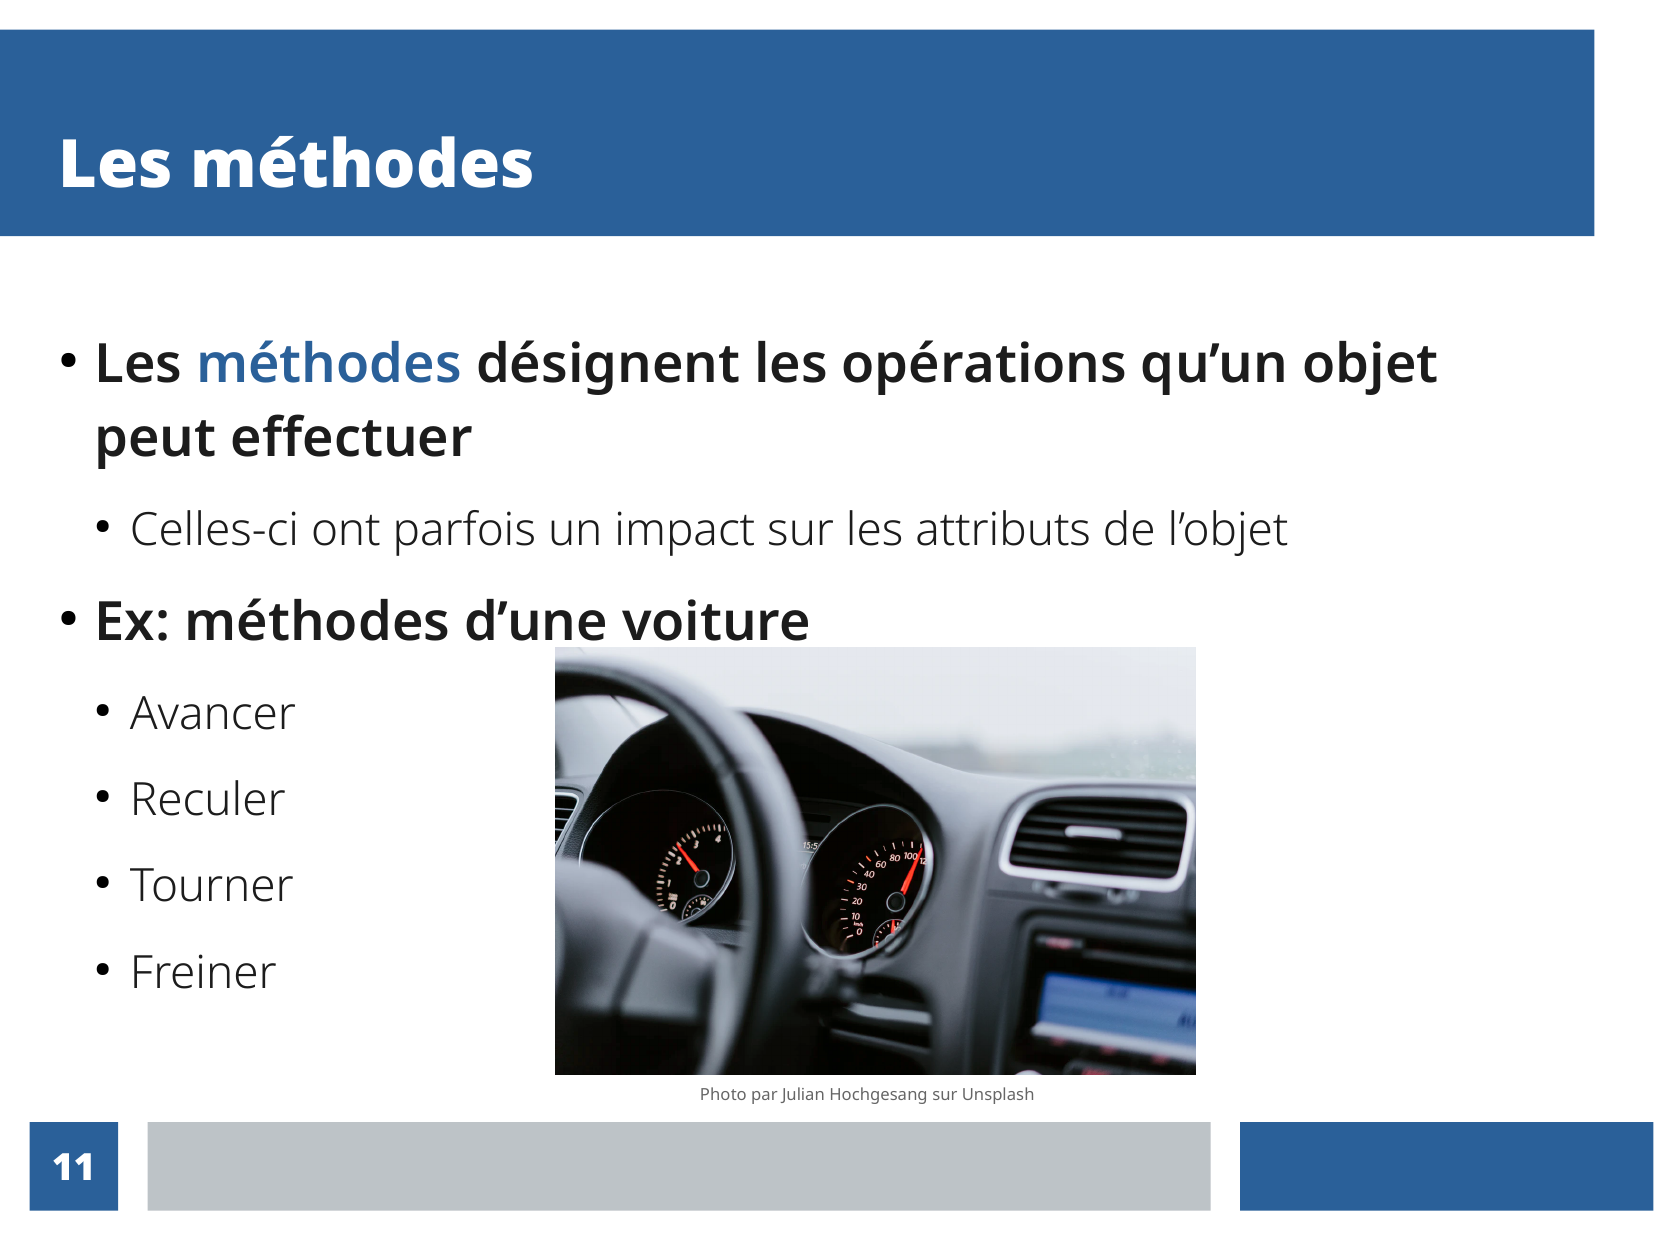

# Les méthodes
Les méthodes désignent les opérations qu’un objet peut effectuer
Celles-ci ont parfois un impact sur les attributs de l’objet
Ex: méthodes d’une voiture
Avancer
Reculer
Tourner
Freiner
Photo par Julian Hochgesang sur Unsplash
11